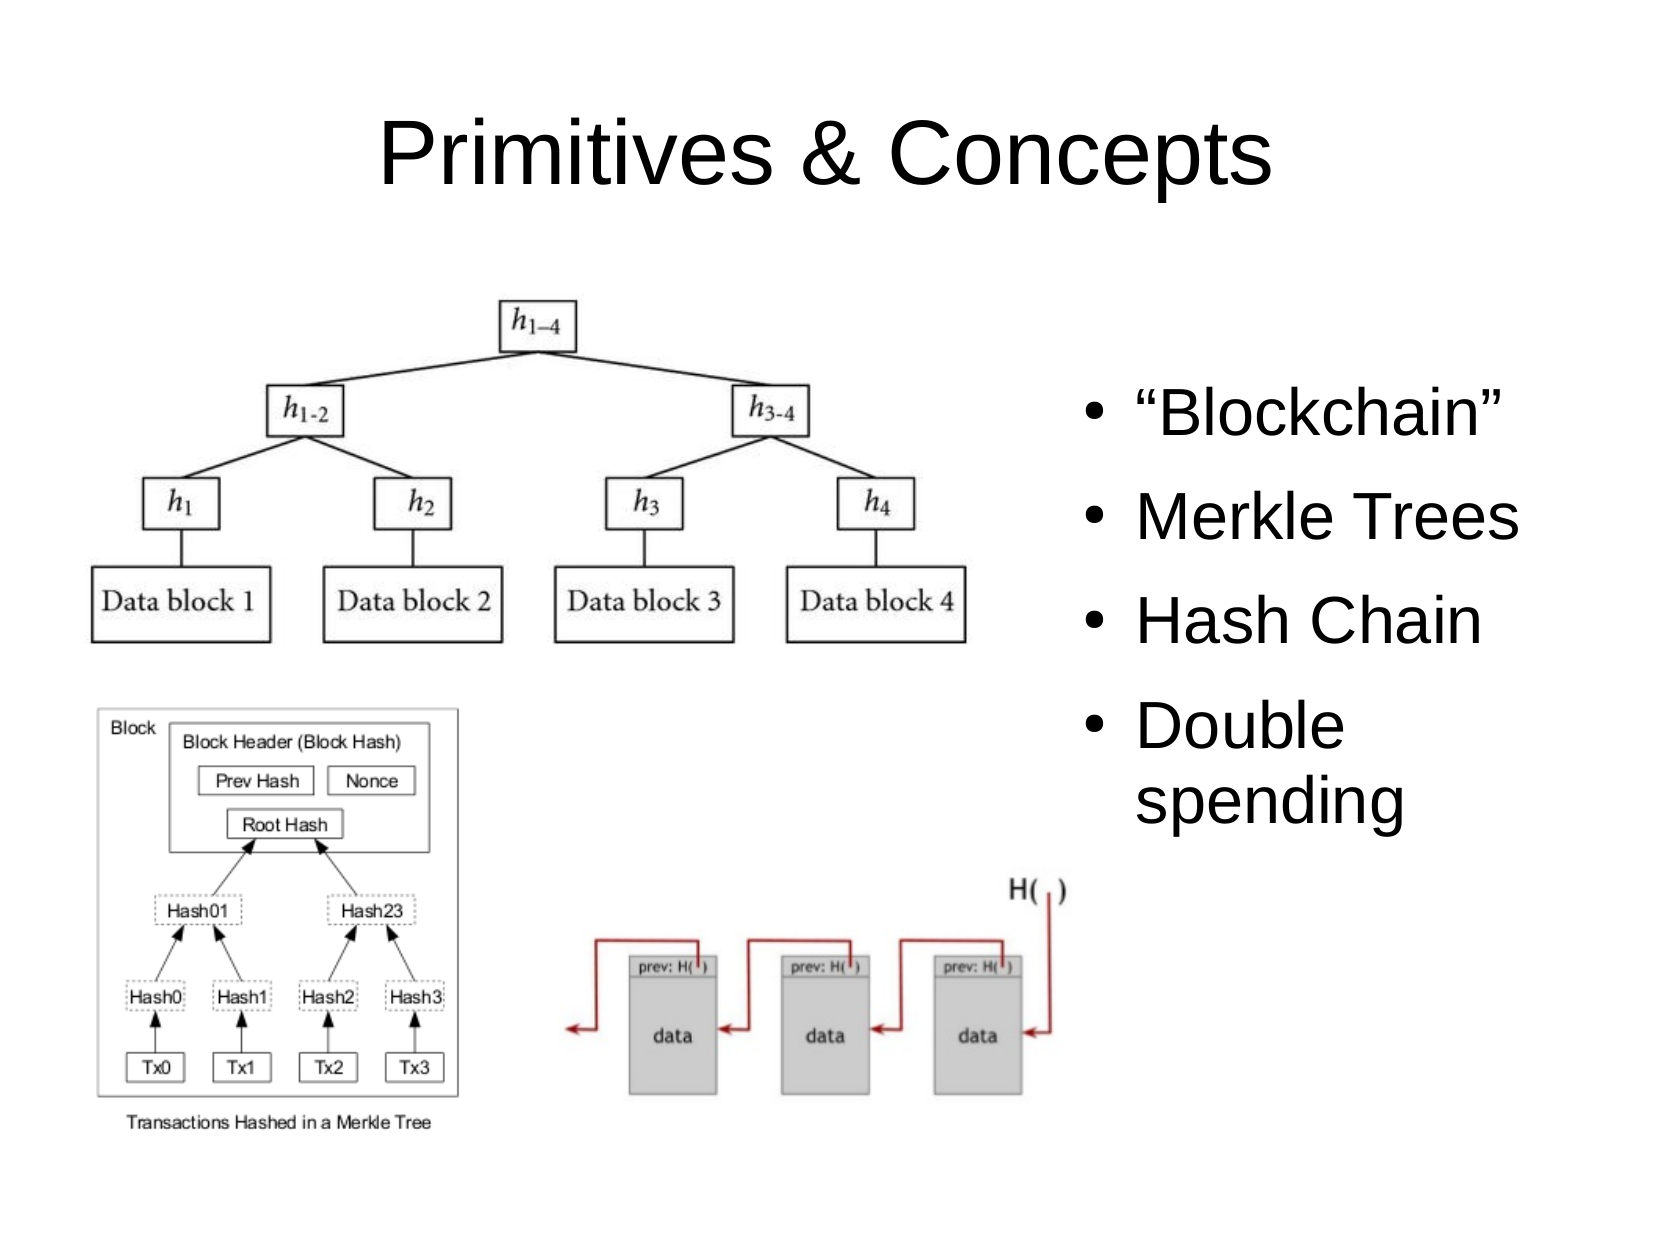

# Primitives & Concepts
“Blockchain”
Merkle Trees
Hash Chain
Double spending